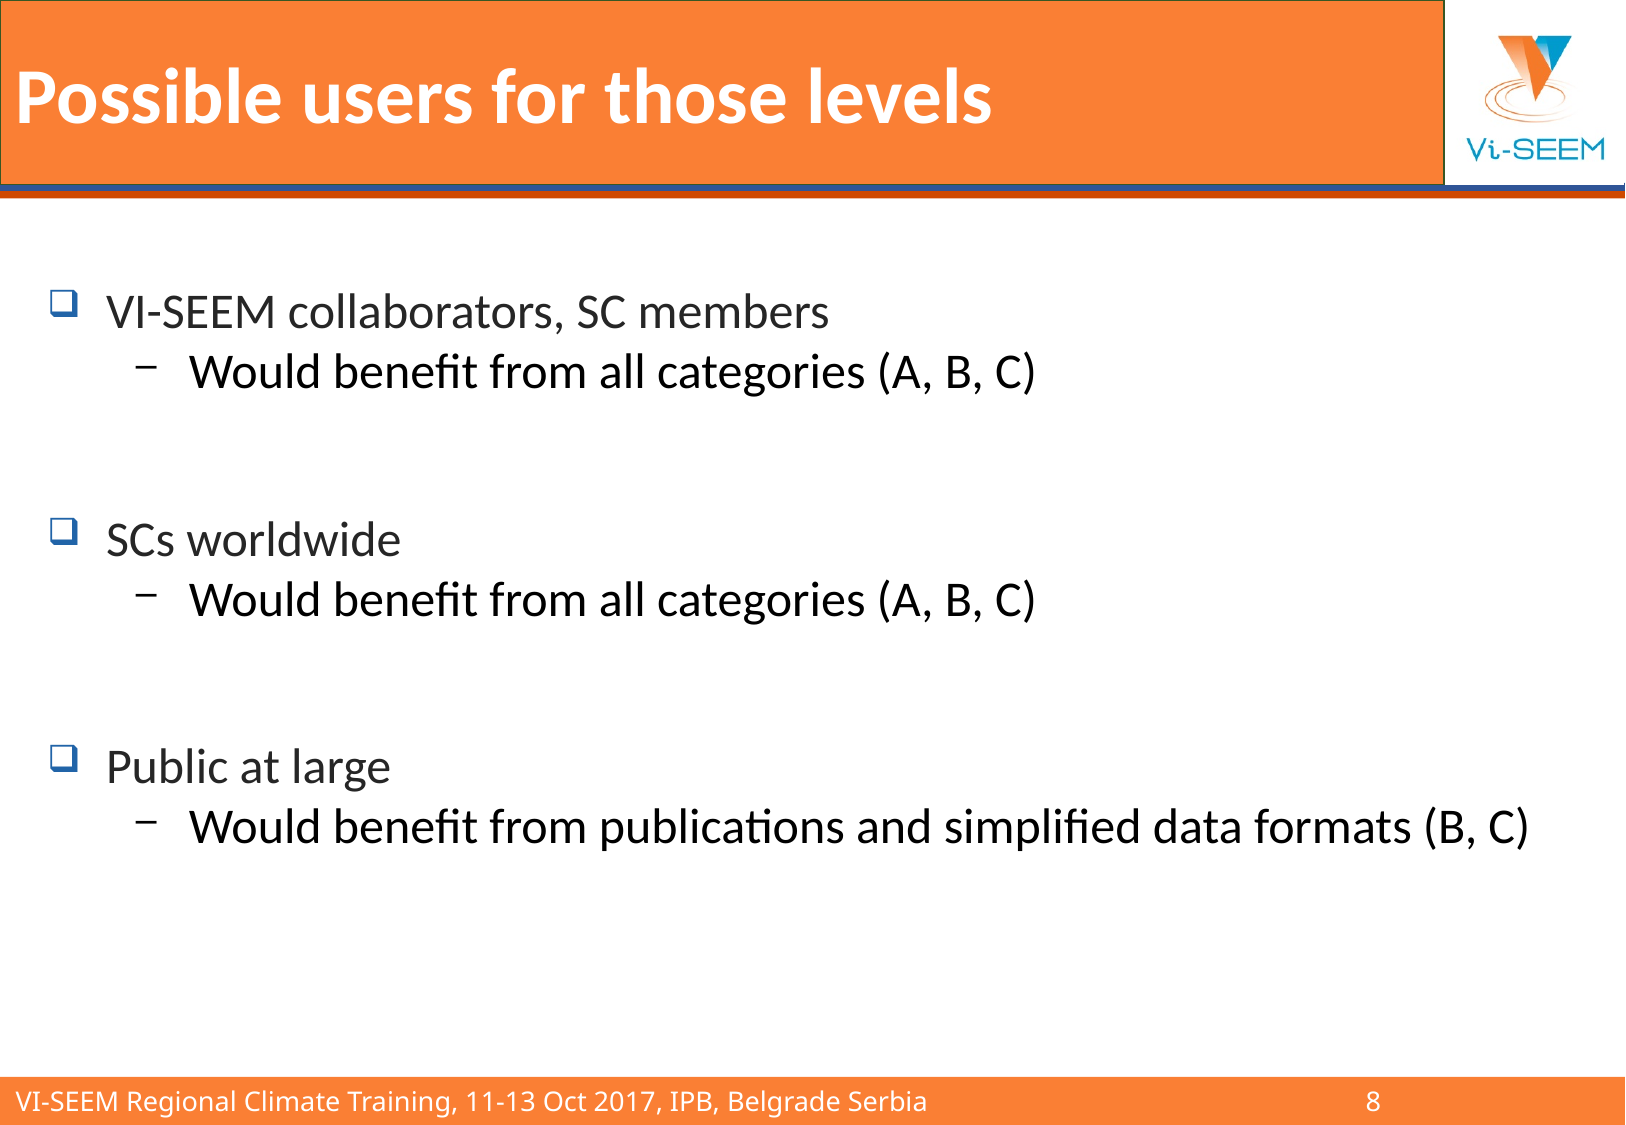

# Possible users for those levels
VI-SEEM collaborators, SC members
Would benefit from all categories (A, B, C)
SCs worldwide
Would benefit from all categories (A, B, C)
Public at large
Would benefit from publications and simplified data formats (B, C)
VI-SEEM Regional Climate Training, 11-13 Oct 2017, IPB, Belgrade Serbia